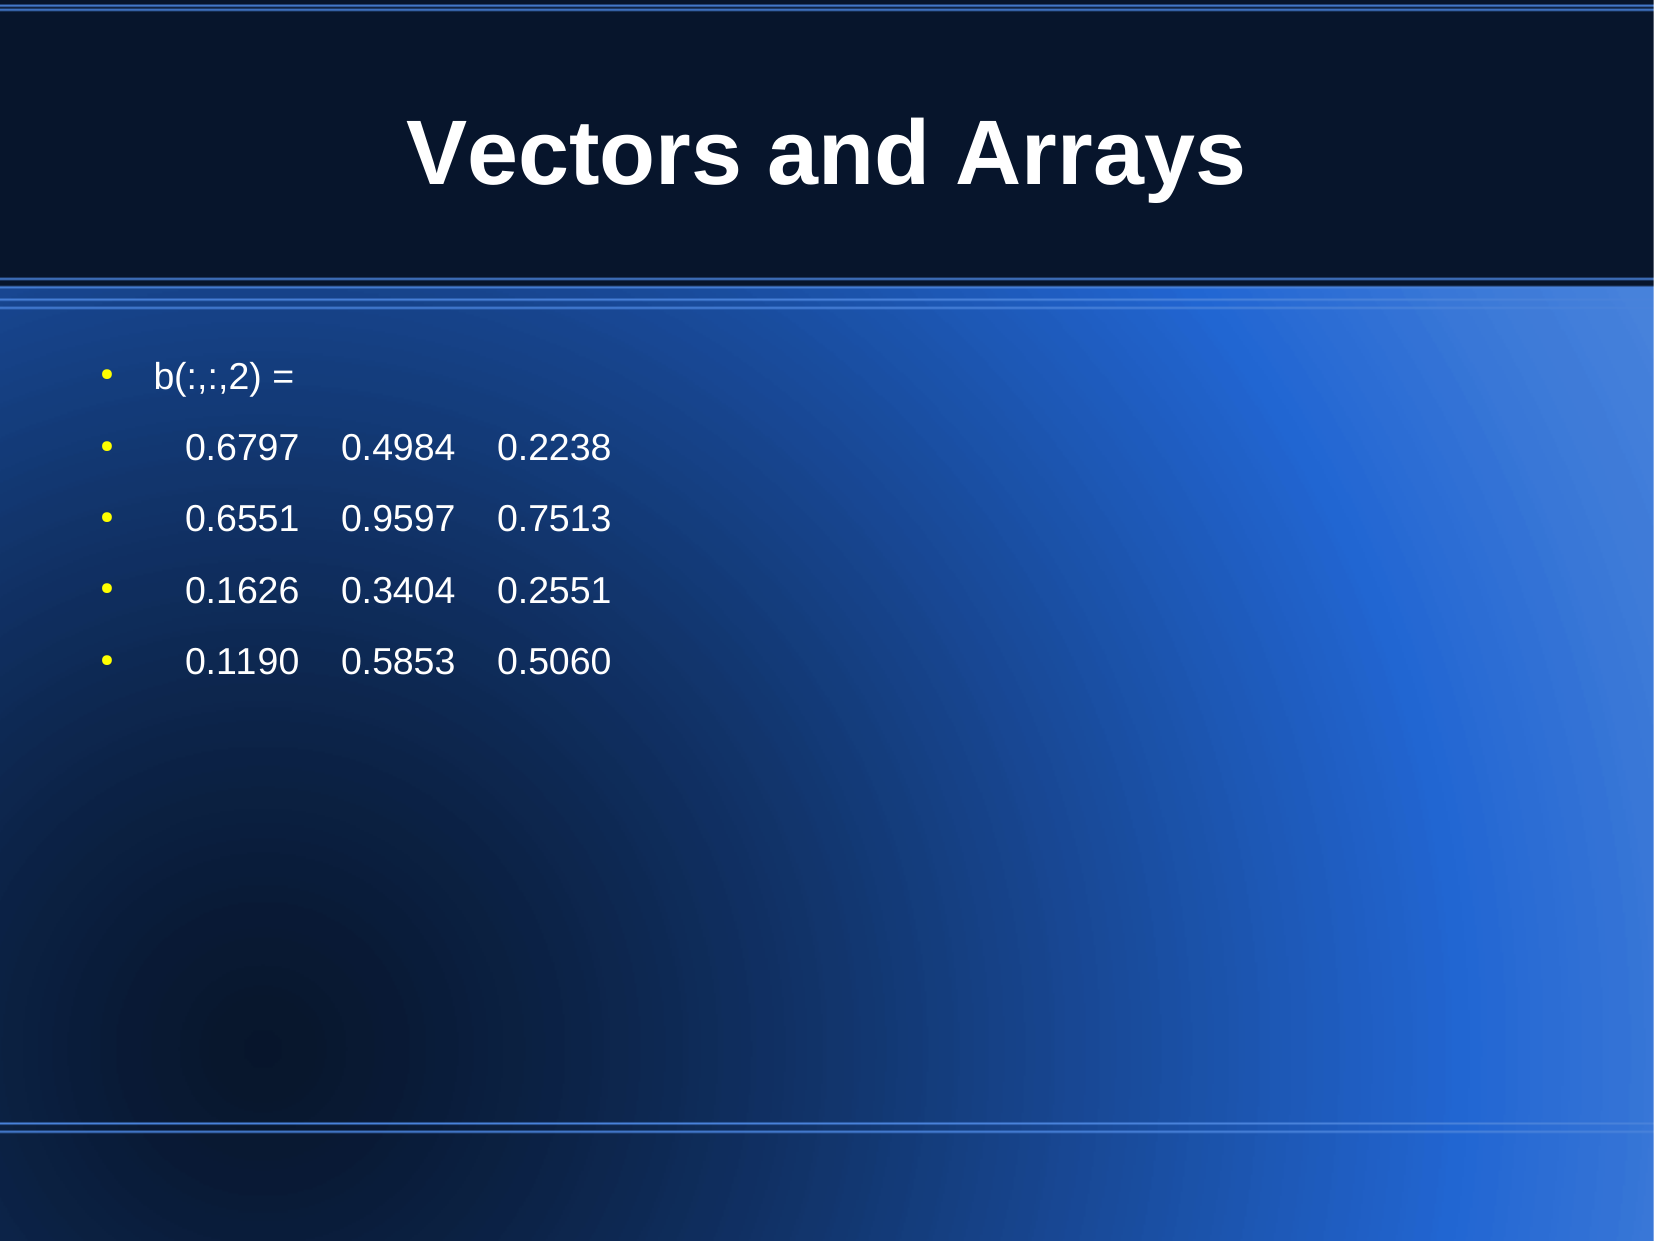

# Vectors and Arrays
b(:,:,2) =
 0.6797 0.4984 0.2238
 0.6551 0.9597 0.7513
 0.1626 0.3404 0.2551
 0.1190 0.5853 0.5060